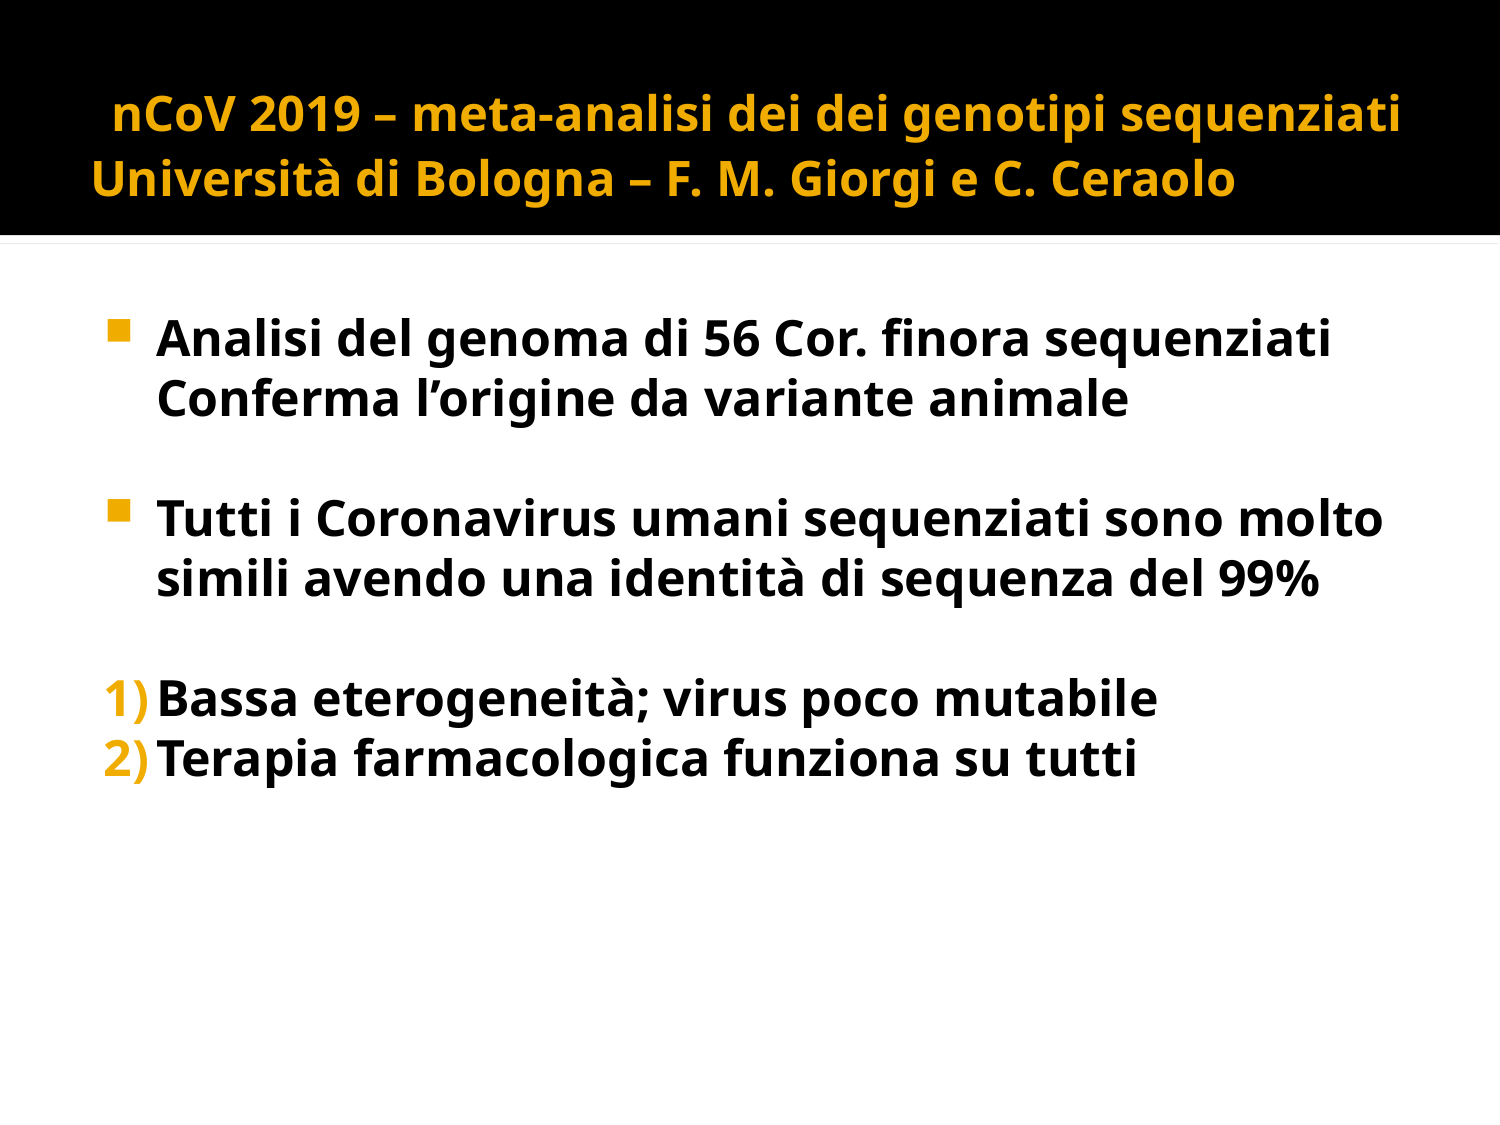

# nCoV 2019 – meta-analisi dei dei genotipi sequenziati Università di Bologna – F. M. Giorgi e C. Ceraolo
Analisi del genoma di 56 Cor. finora sequenziati
Conferma l’origine da variante animale
Tutti i Coronavirus umani sequenziati sono molto simili avendo una identità di sequenza del 99%
Bassa eterogeneità; virus poco mutabile
Terapia farmacologica funziona su tutti